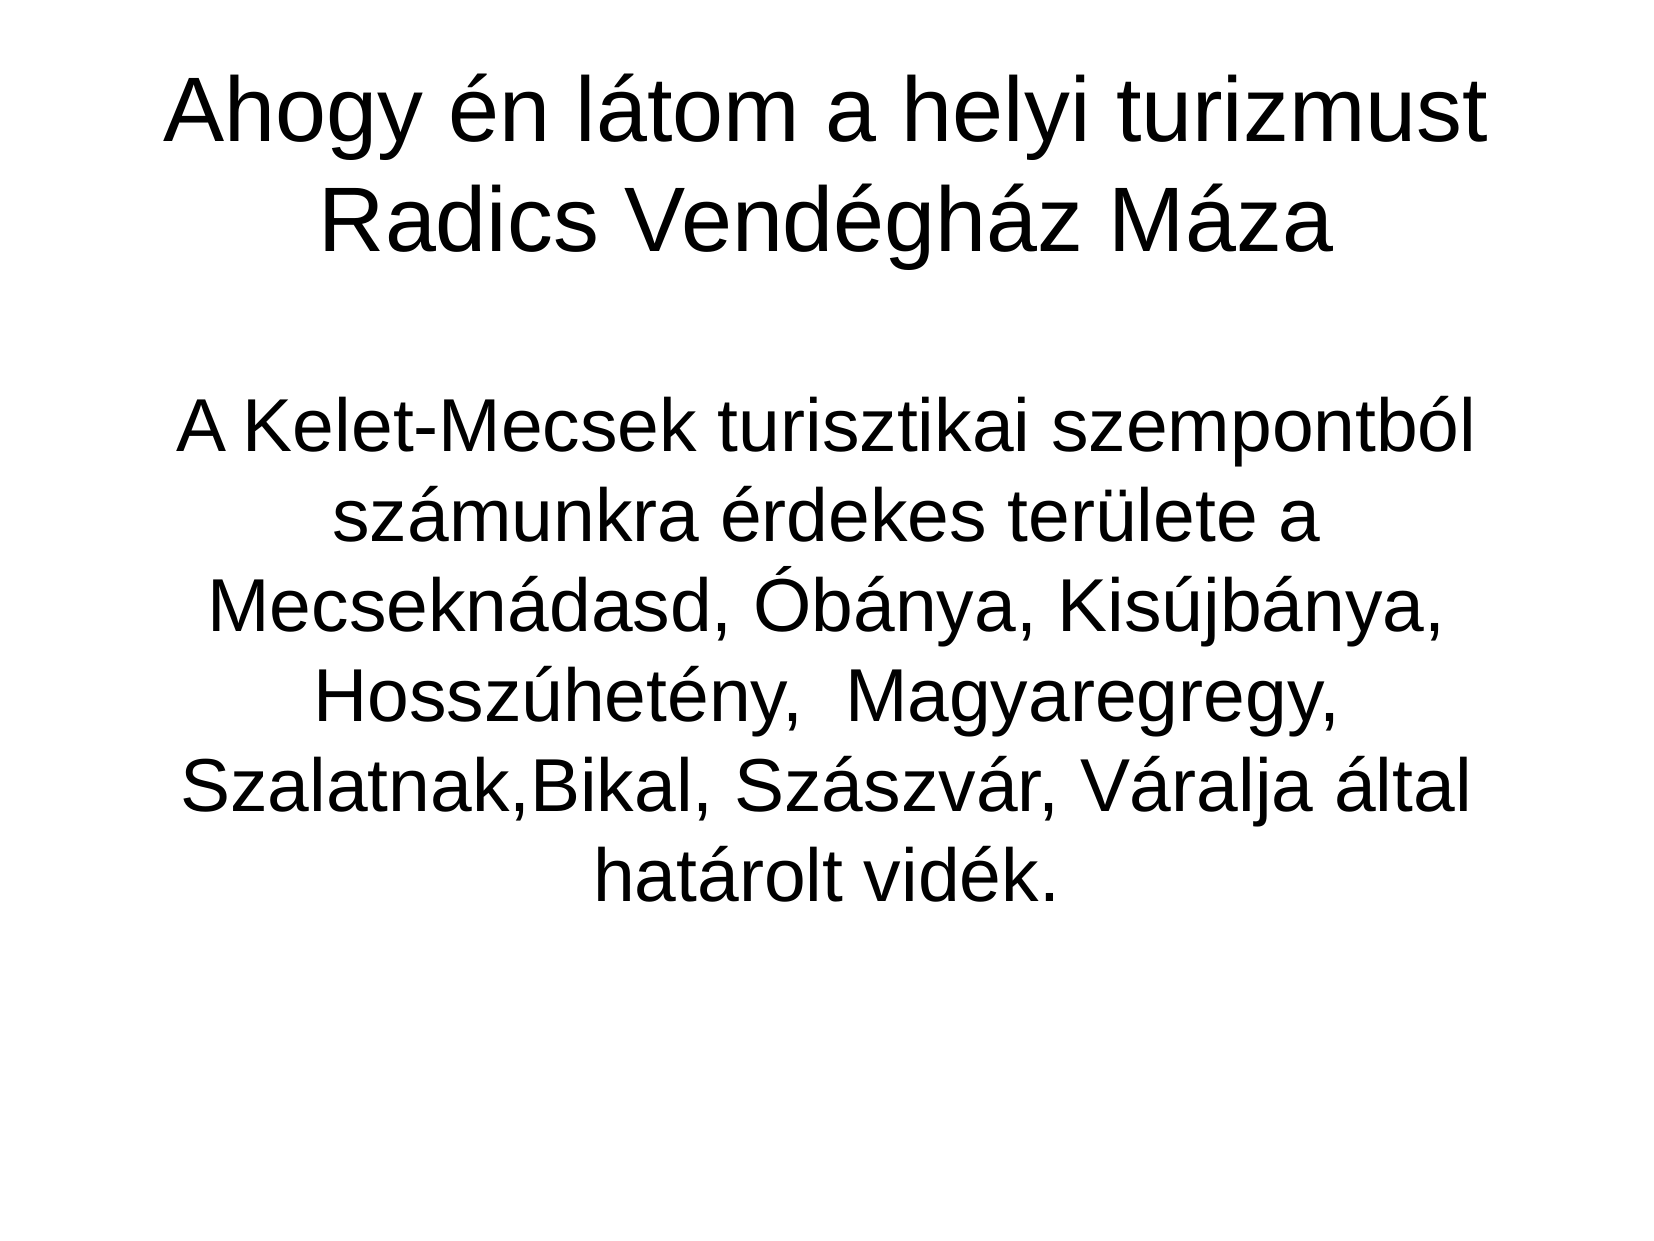

# Ahogy én látom a helyi turizmust Radics Vendégház Máza
A Kelet-Mecsek turisztikai szempontból számunkra érdekes területe a Mecseknádasd, Óbánya, Kisújbánya, Hosszúhetény, Magyaregregy, Szalatnak,Bikal, Szászvár, Váralja által határolt vidék.